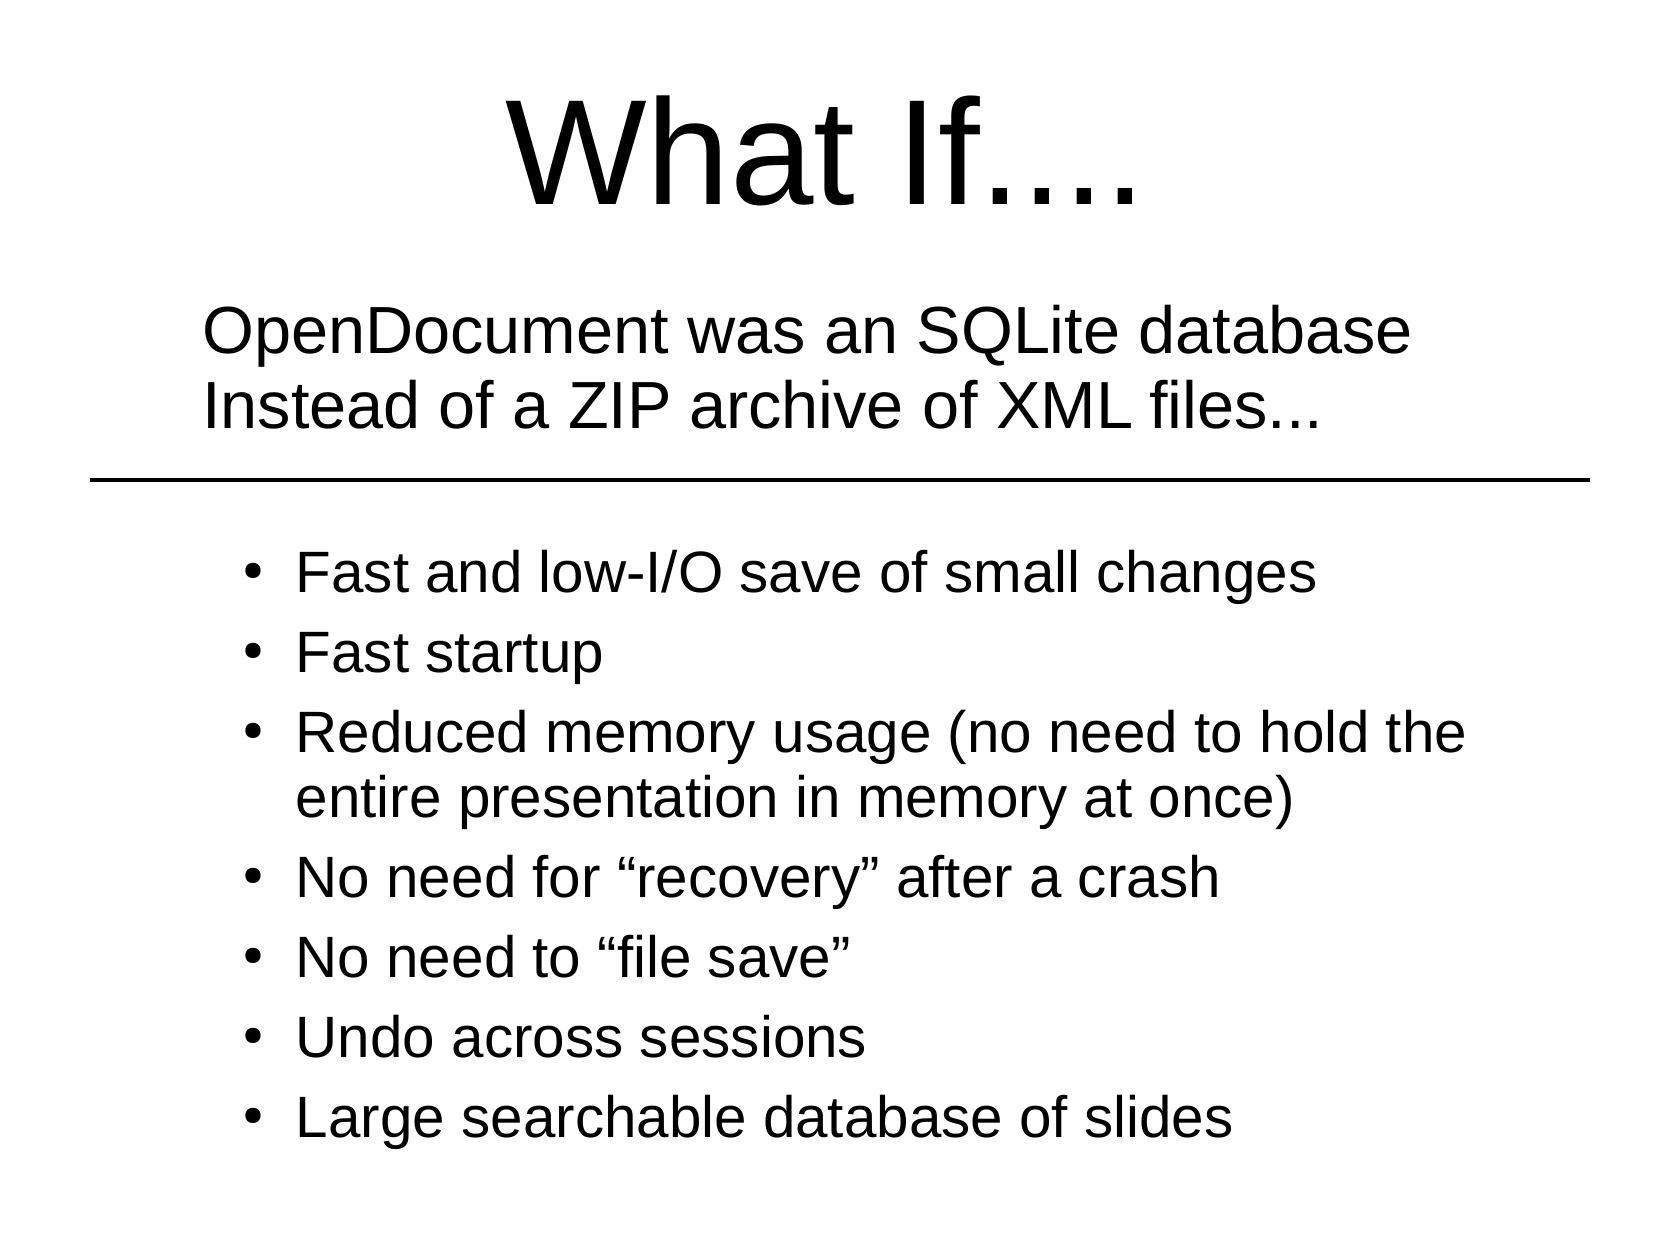

# What If....
OpenDocument was an SQLite database
Instead of a ZIP archive of XML files...
Fast and low-I/O save of small changes
Fast startup
Reduced memory usage (no need to hold the entire presentation in memory at once)
No need for “recovery” after a crash
No need to “file save”
Undo across sessions
Large searchable database of slides